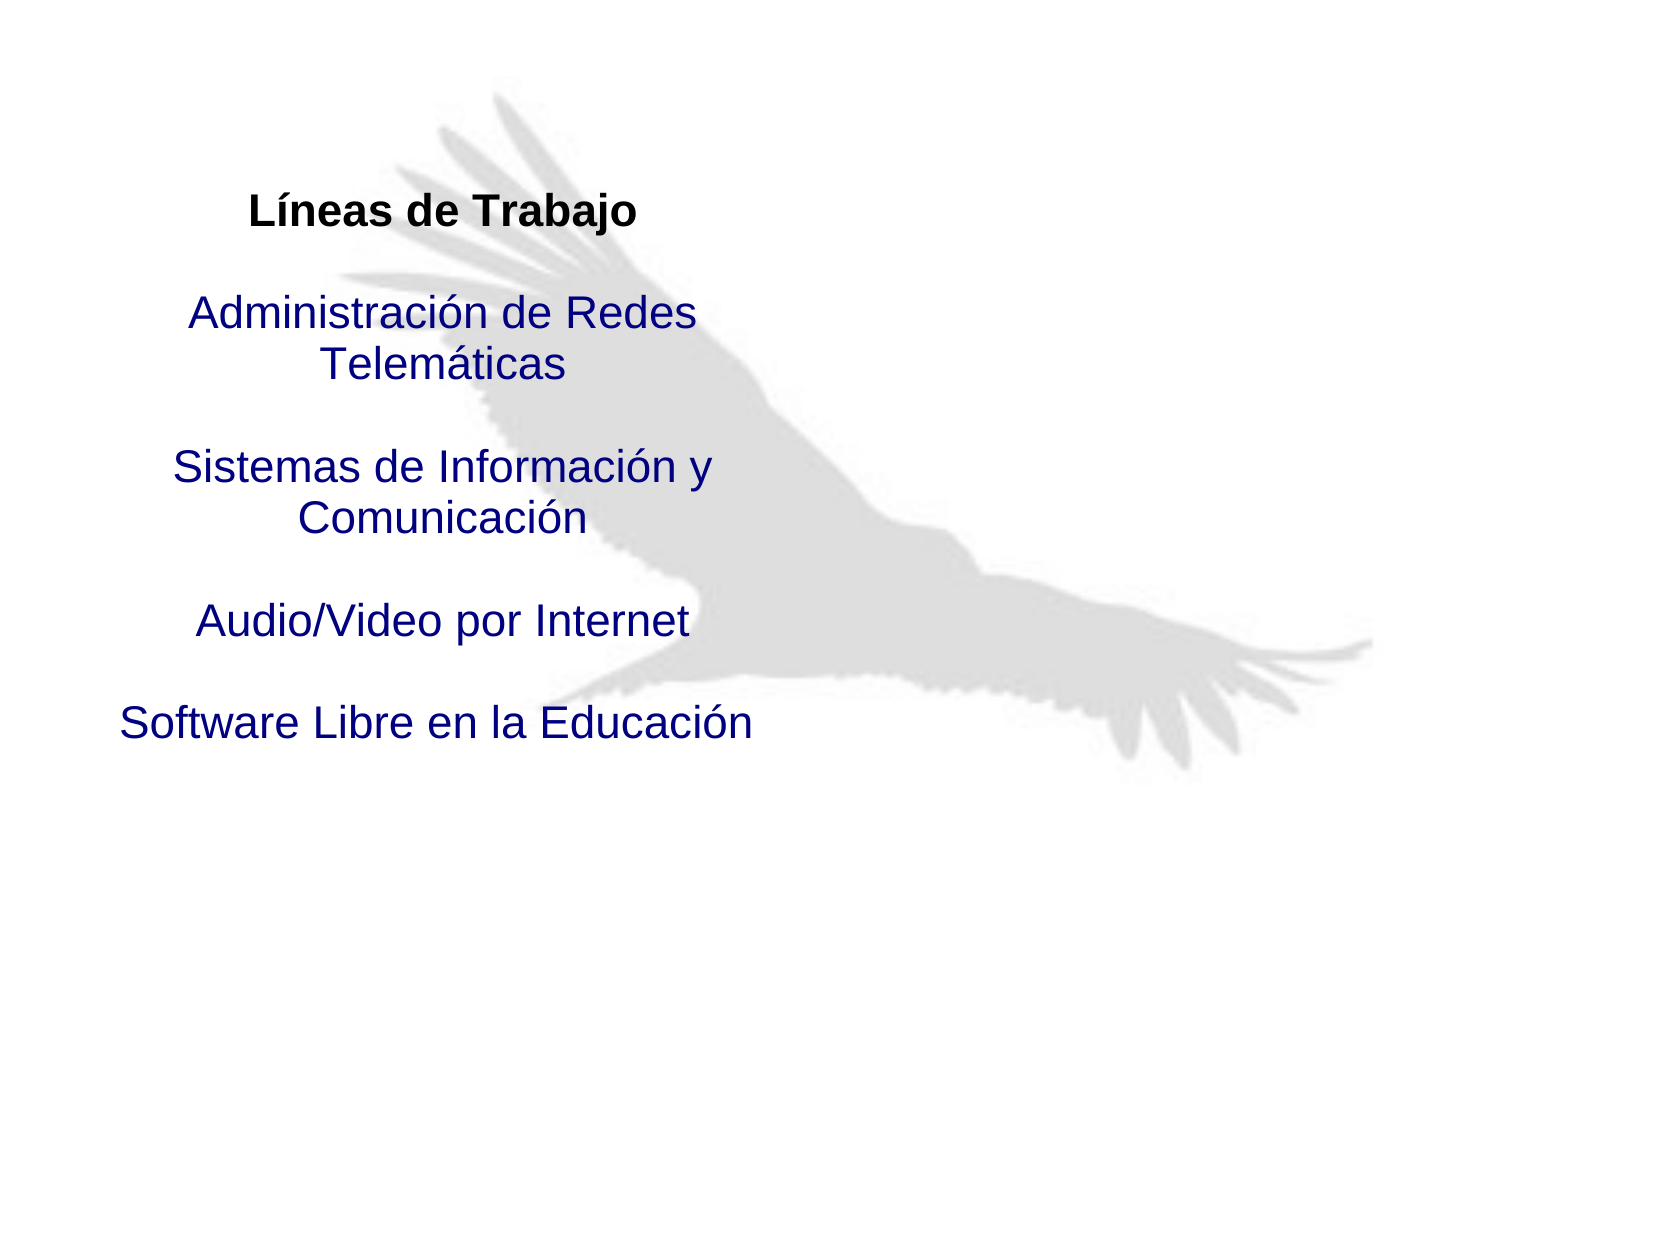

Líneas de Trabajo
Administración de Redes Telemáticas
Sistemas de Información y Comunicación
Audio/Video por Internet
Software Libre en la Educación